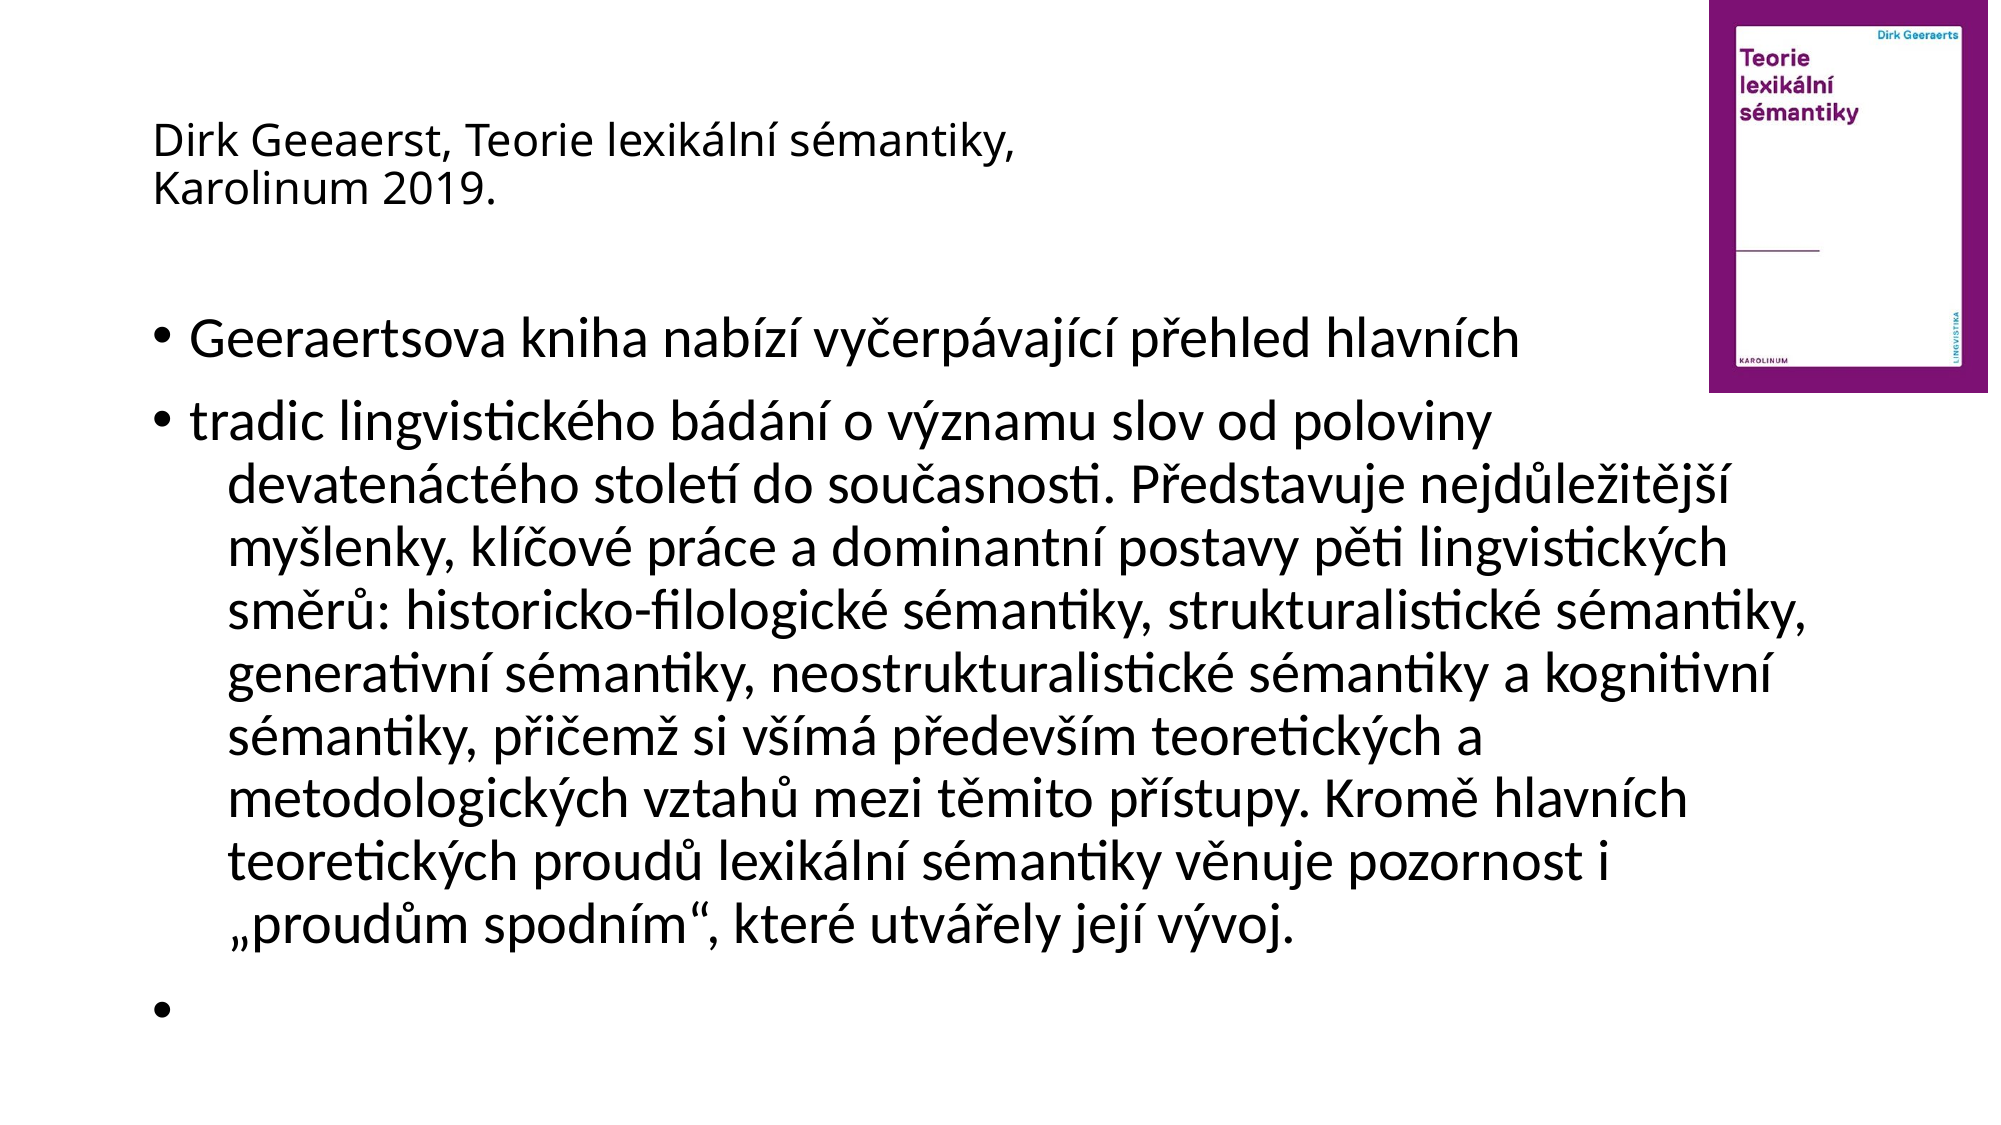

eorie lexikální sémantiky
Autor: Dirk Geeaerst
(Produkt nebyl zatím hodnocen)
Napsat recenzi
https://static.booktook.cz/files/photos/l/d/defa603295aa0f102868dbcf93880799e0208974.jpg?v=2
     20 %
| Vydavatel: | Karolinum |
| --- | --- |
| Jazyk: | čeština |
| Publikováno: | 05/2019 |
| Formát: | Paperback 340 stran |
# Dirk Geeaerst, Teorie lexikální sémantiky, Karolinum 2019.
Geeraertsova kniha nabízí vyčerpávající přehled hlavních
tradic lingvistického bádání o významu slov od poloviny devatenáctého století do současnosti. Představuje nejdůležitější myšlenky, klíčové práce a dominantní postavy pěti lingvistických směrů: historicko-filologické sémantiky, strukturalistické sémantiky, generativní sémantiky, neostrukturalistické sémantiky a kognitivní sémantiky, přičemž si všímá především teoretických a metodologických vztahů mezi těmito přístupy. Kromě hlavních teoretických proudů lexikální sémantiky věnuje pozornost i „proudům spodním“, které utvářely její vývoj.